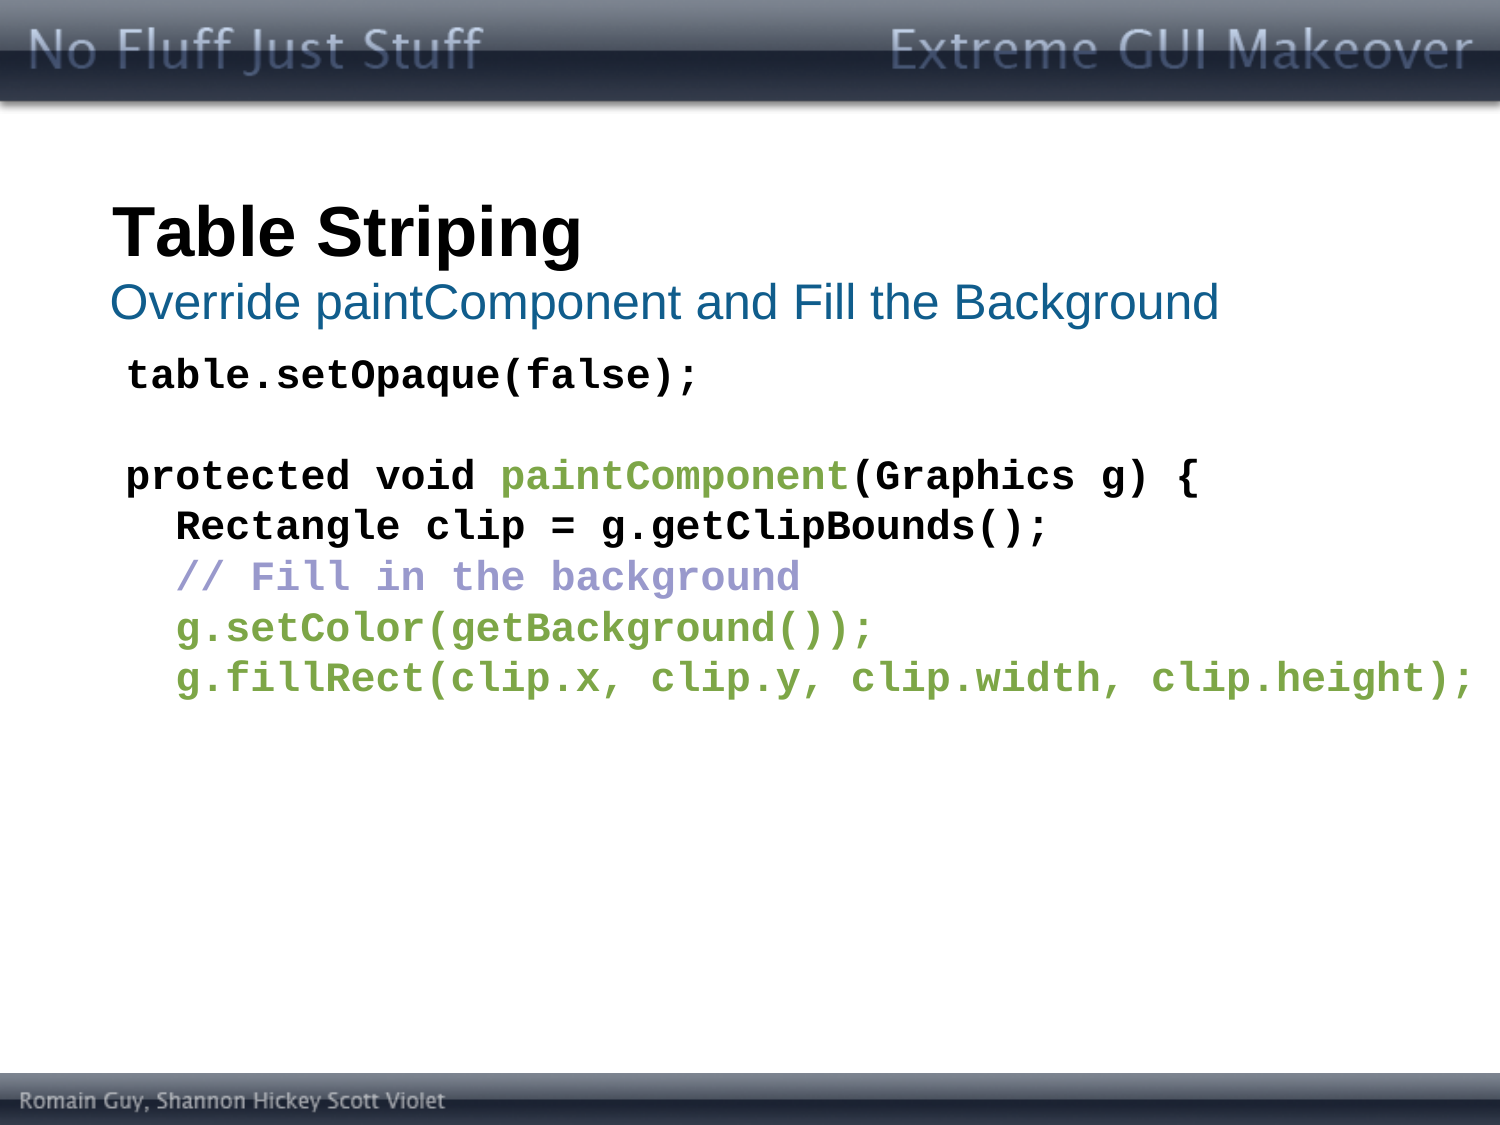

# Table Striping
Override paintComponent and Fill the Background
table.setOpaque(false);
protected void paintComponent(Graphics g) {
 Rectangle clip = g.getClipBounds();
 // Fill in the background
 g.setColor(getBackground());
 g.fillRect(clip.x, clip.y, clip.width, clip.height);